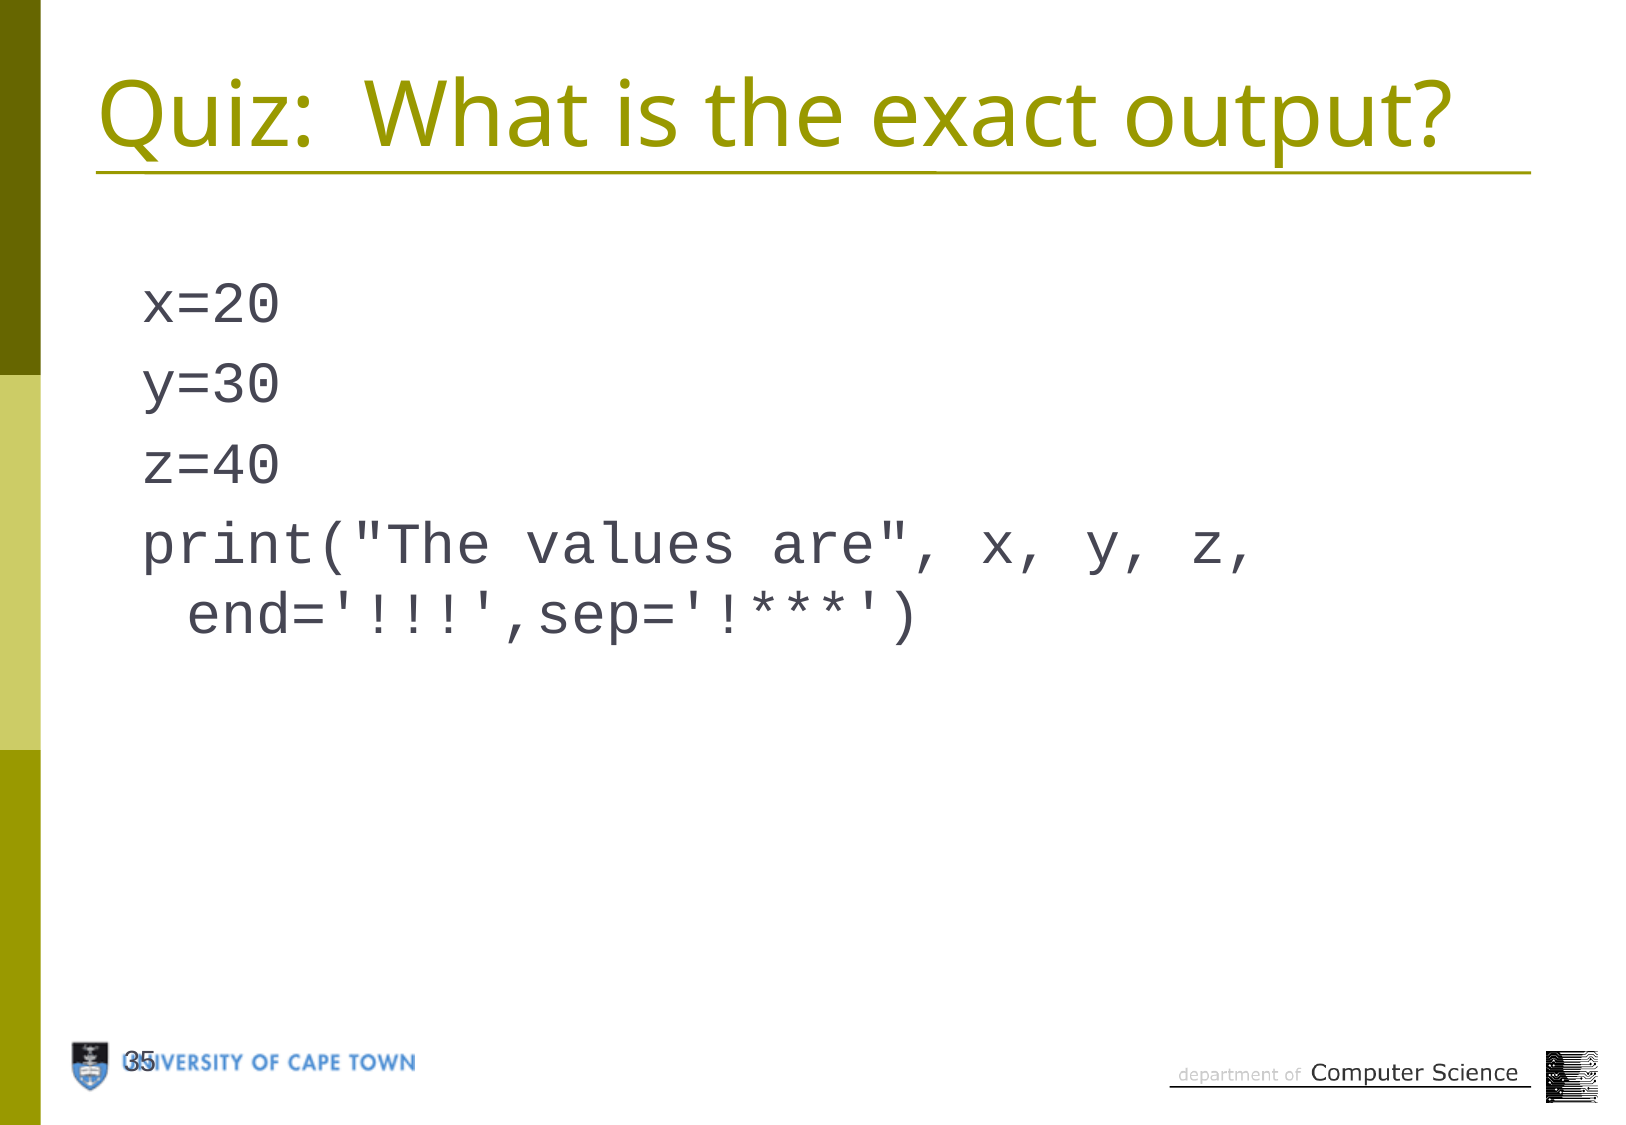

# Quiz: What is the exact output?
x=20
y=30
z=40
print("The values are", x, y, z, end='!!!',sep='!***')